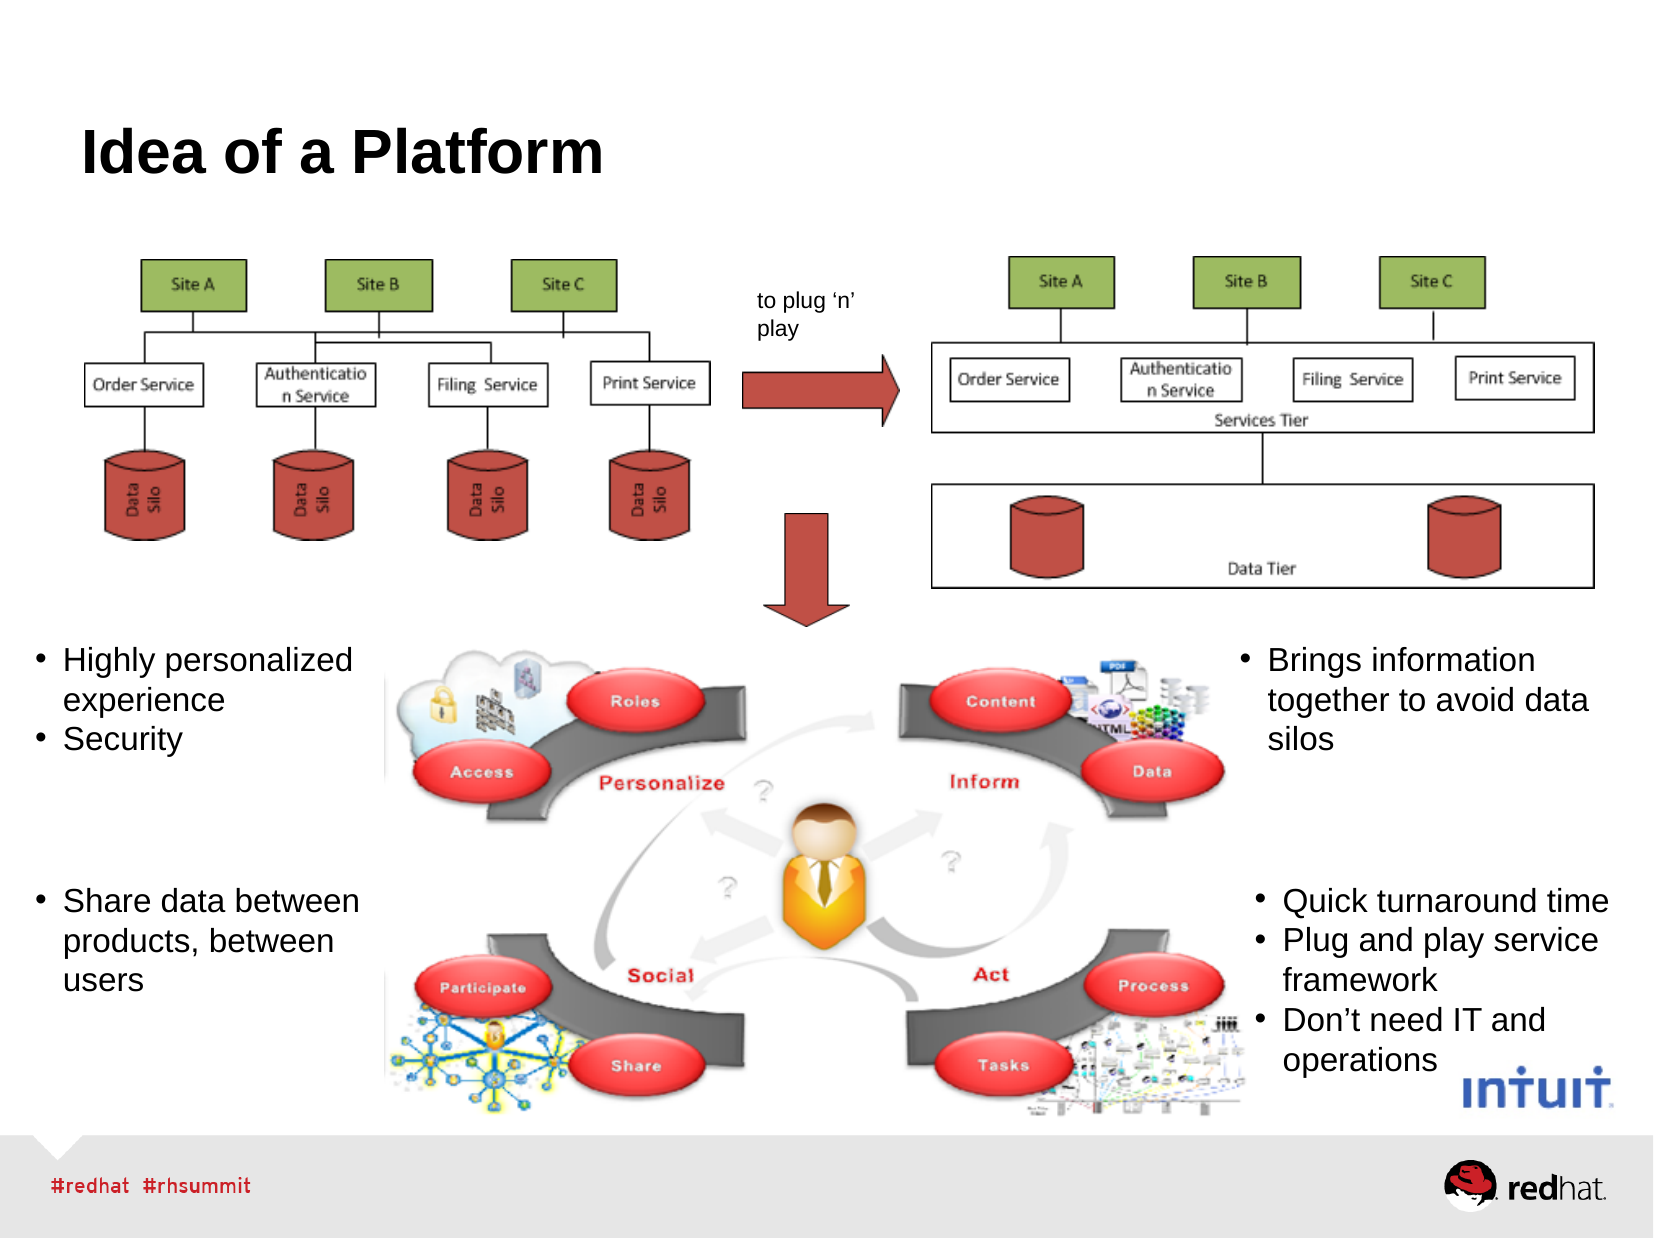

# Idea of a Platform
to plug ‘n’ play
Highly personalized experience
Security
Brings information together to avoid data silos
Quick turnaround time
Plug and play service framework
Don’t need IT and operations
Share data between products, between users